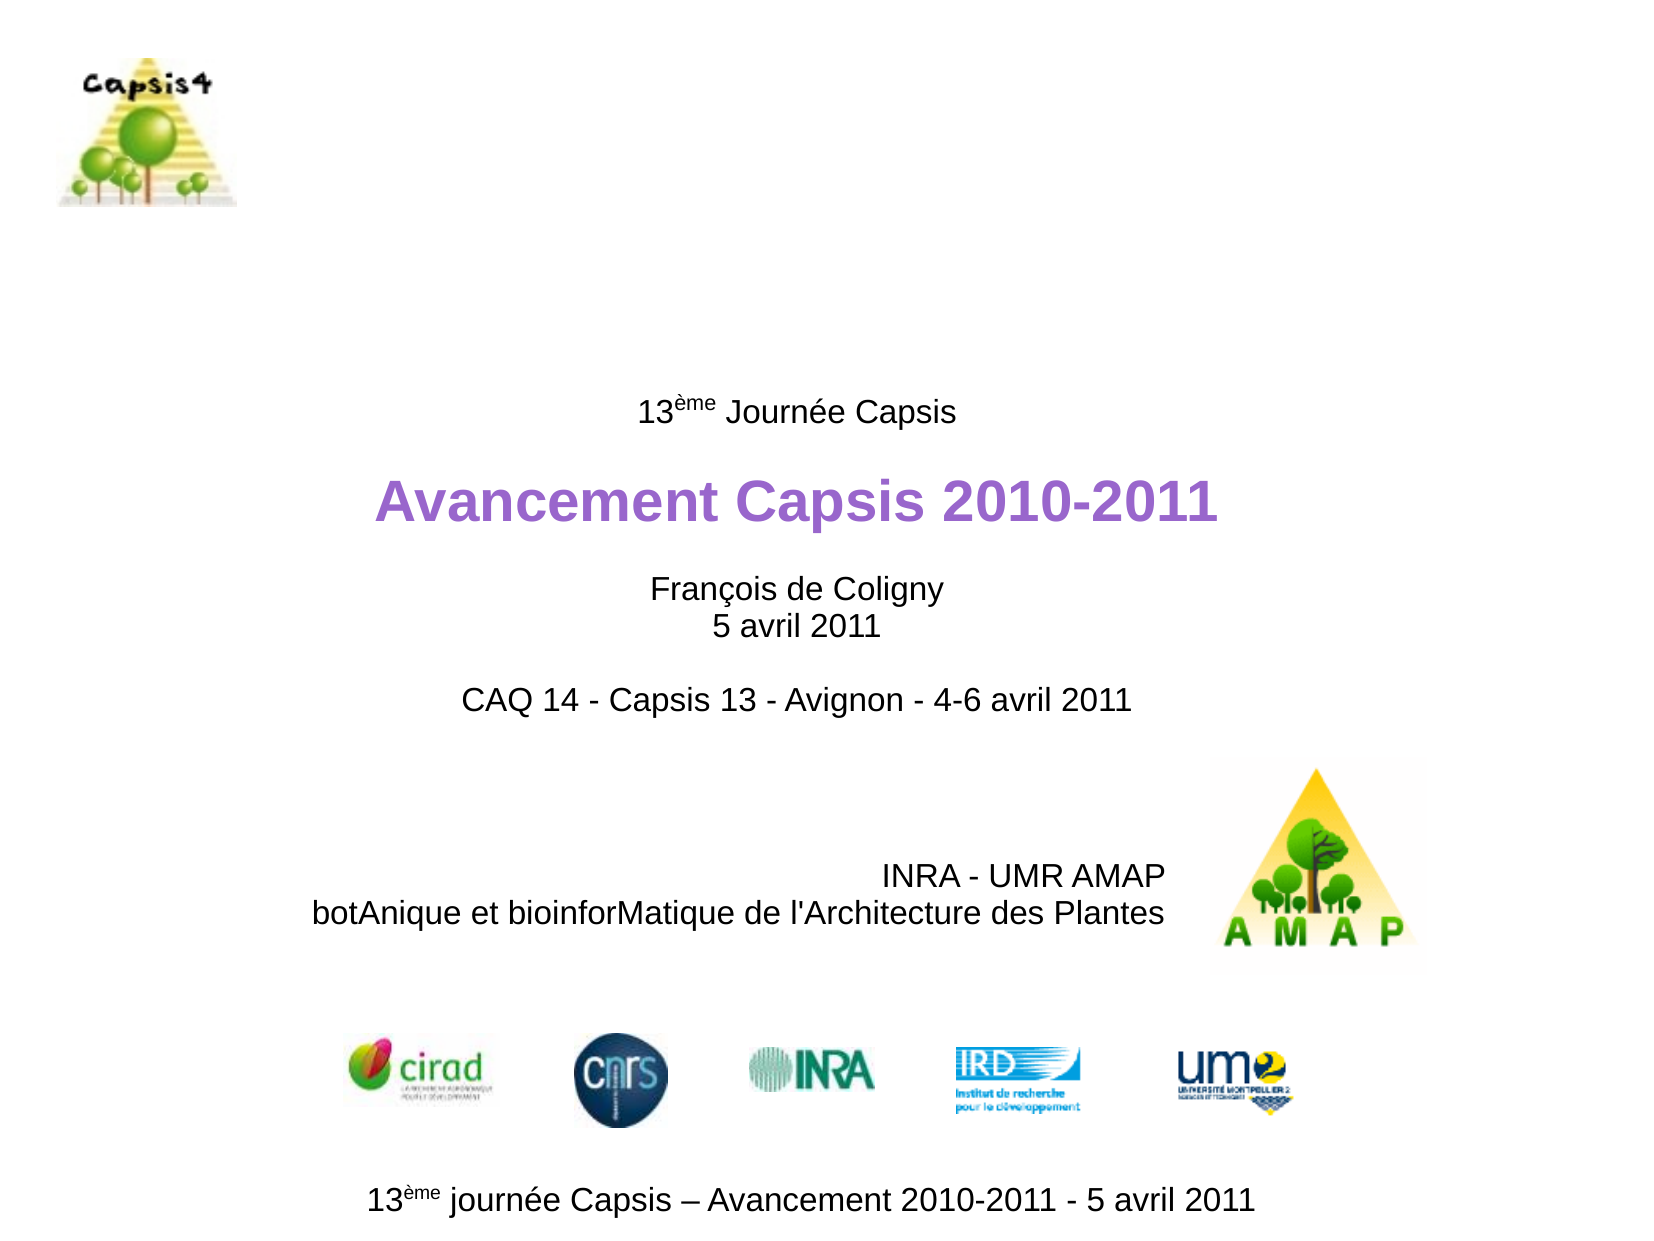

13ème Journée Capsis
Avancement Capsis 2010-2011
François de Coligny
5 avril 2011
CAQ 14 - Capsis 13 - Avignon - 4-6 avril 2011
INRA - UMR AMAP
botAnique et bioinforMatique de l'Architecture des Plantes